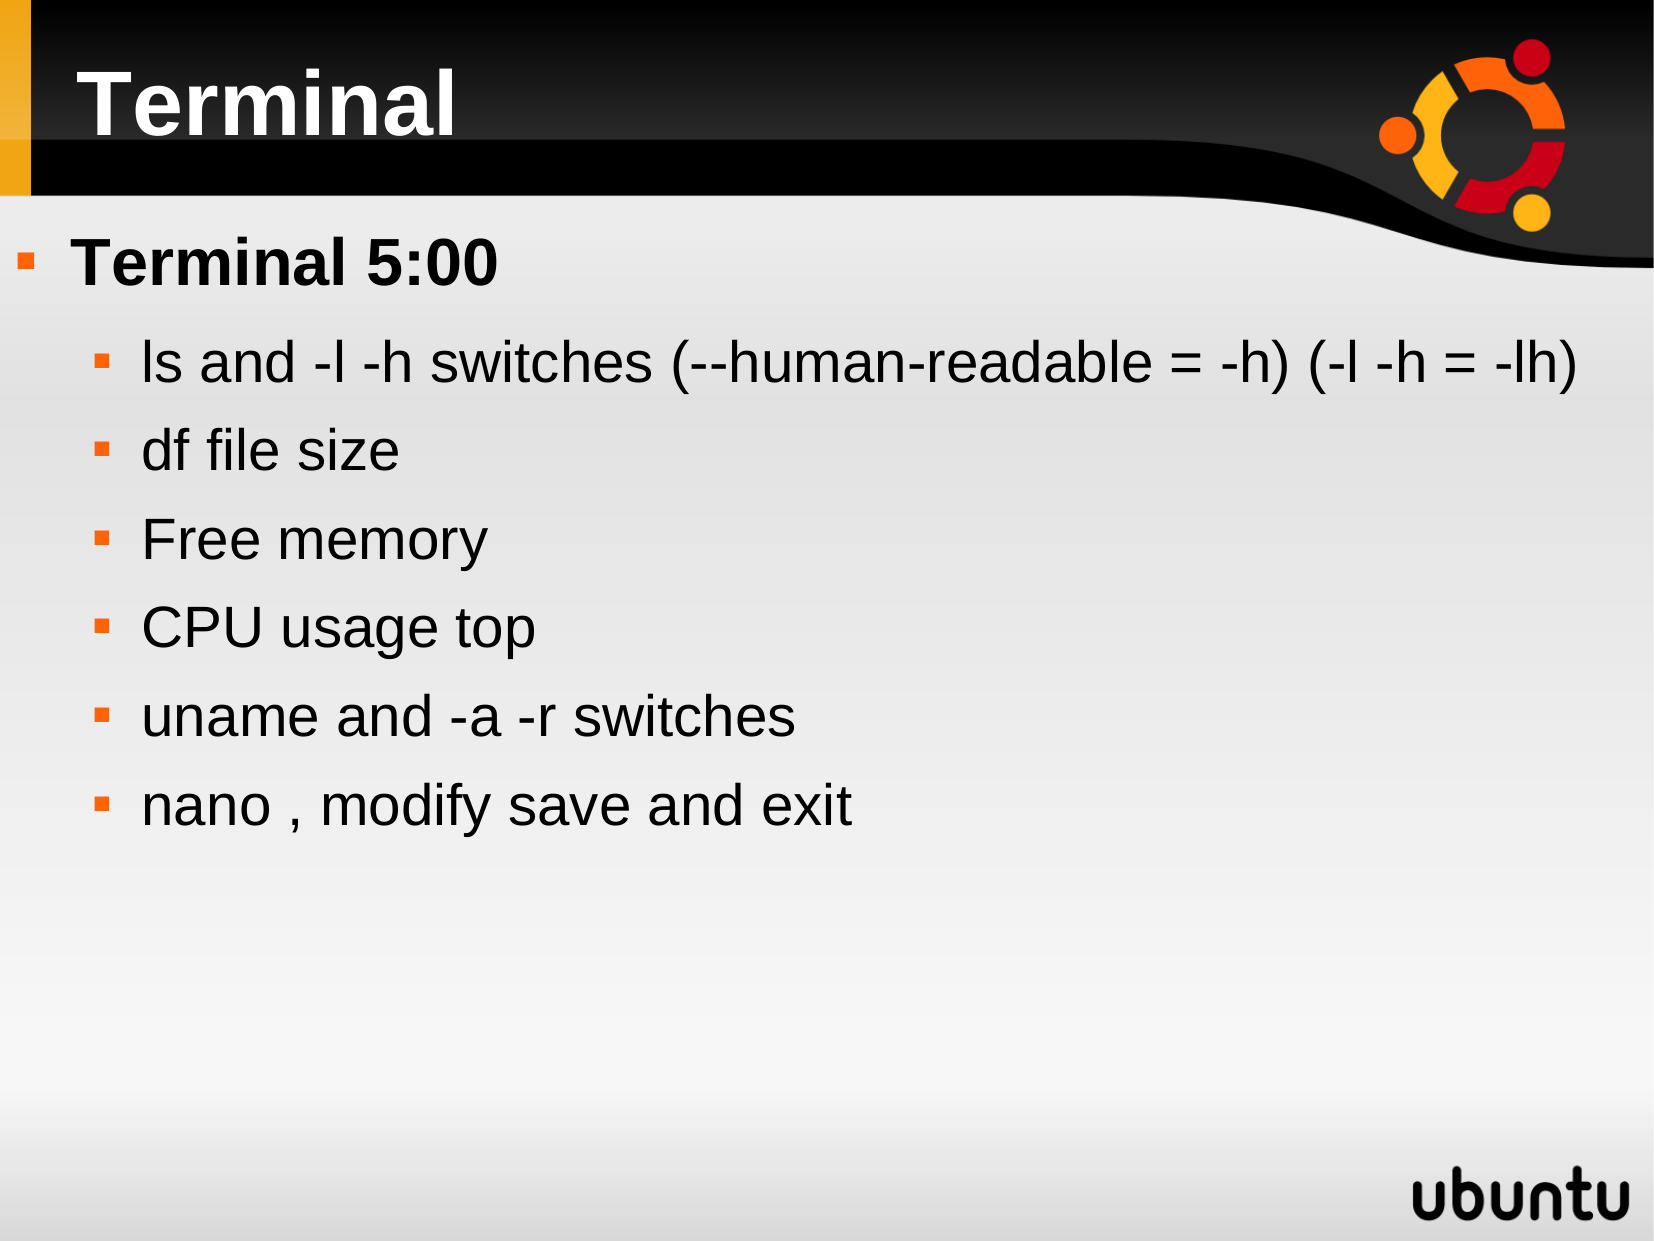

# Terminal
Terminal 5:00
ls and -l -h switches (--human-readable = -h) (-l -h = -lh)
df file size
Free memory
CPU usage top
uname and -a -r switches
nano , modify save and exit